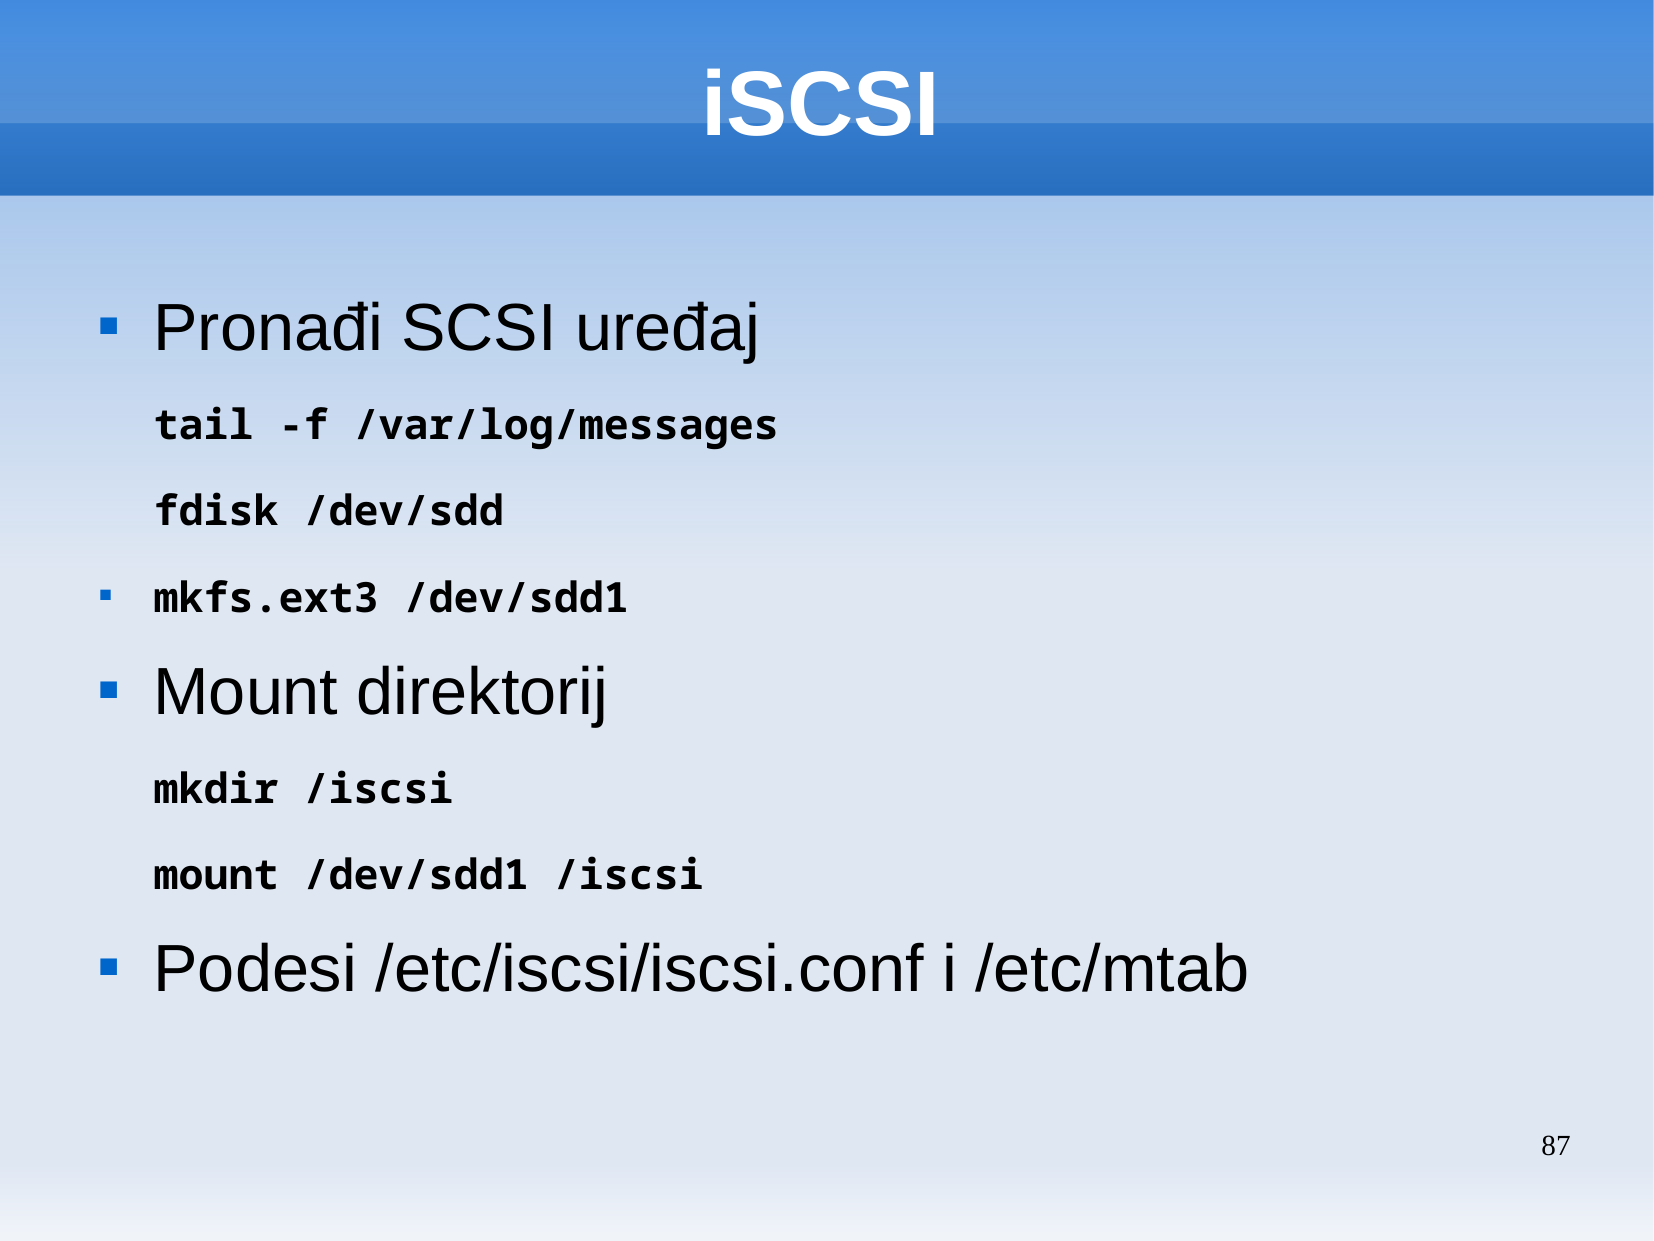

# iSCSI
Pronađi SCSI uređaj
tail -f /var/log/messages
fdisk /dev/sdd
mkfs.ext3 /dev/sdd1
Mount direktorij
mkdir /iscsi
mount /dev/sdd1 /iscsi
Podesi /etc/iscsi/iscsi.conf i /etc/mtab
87